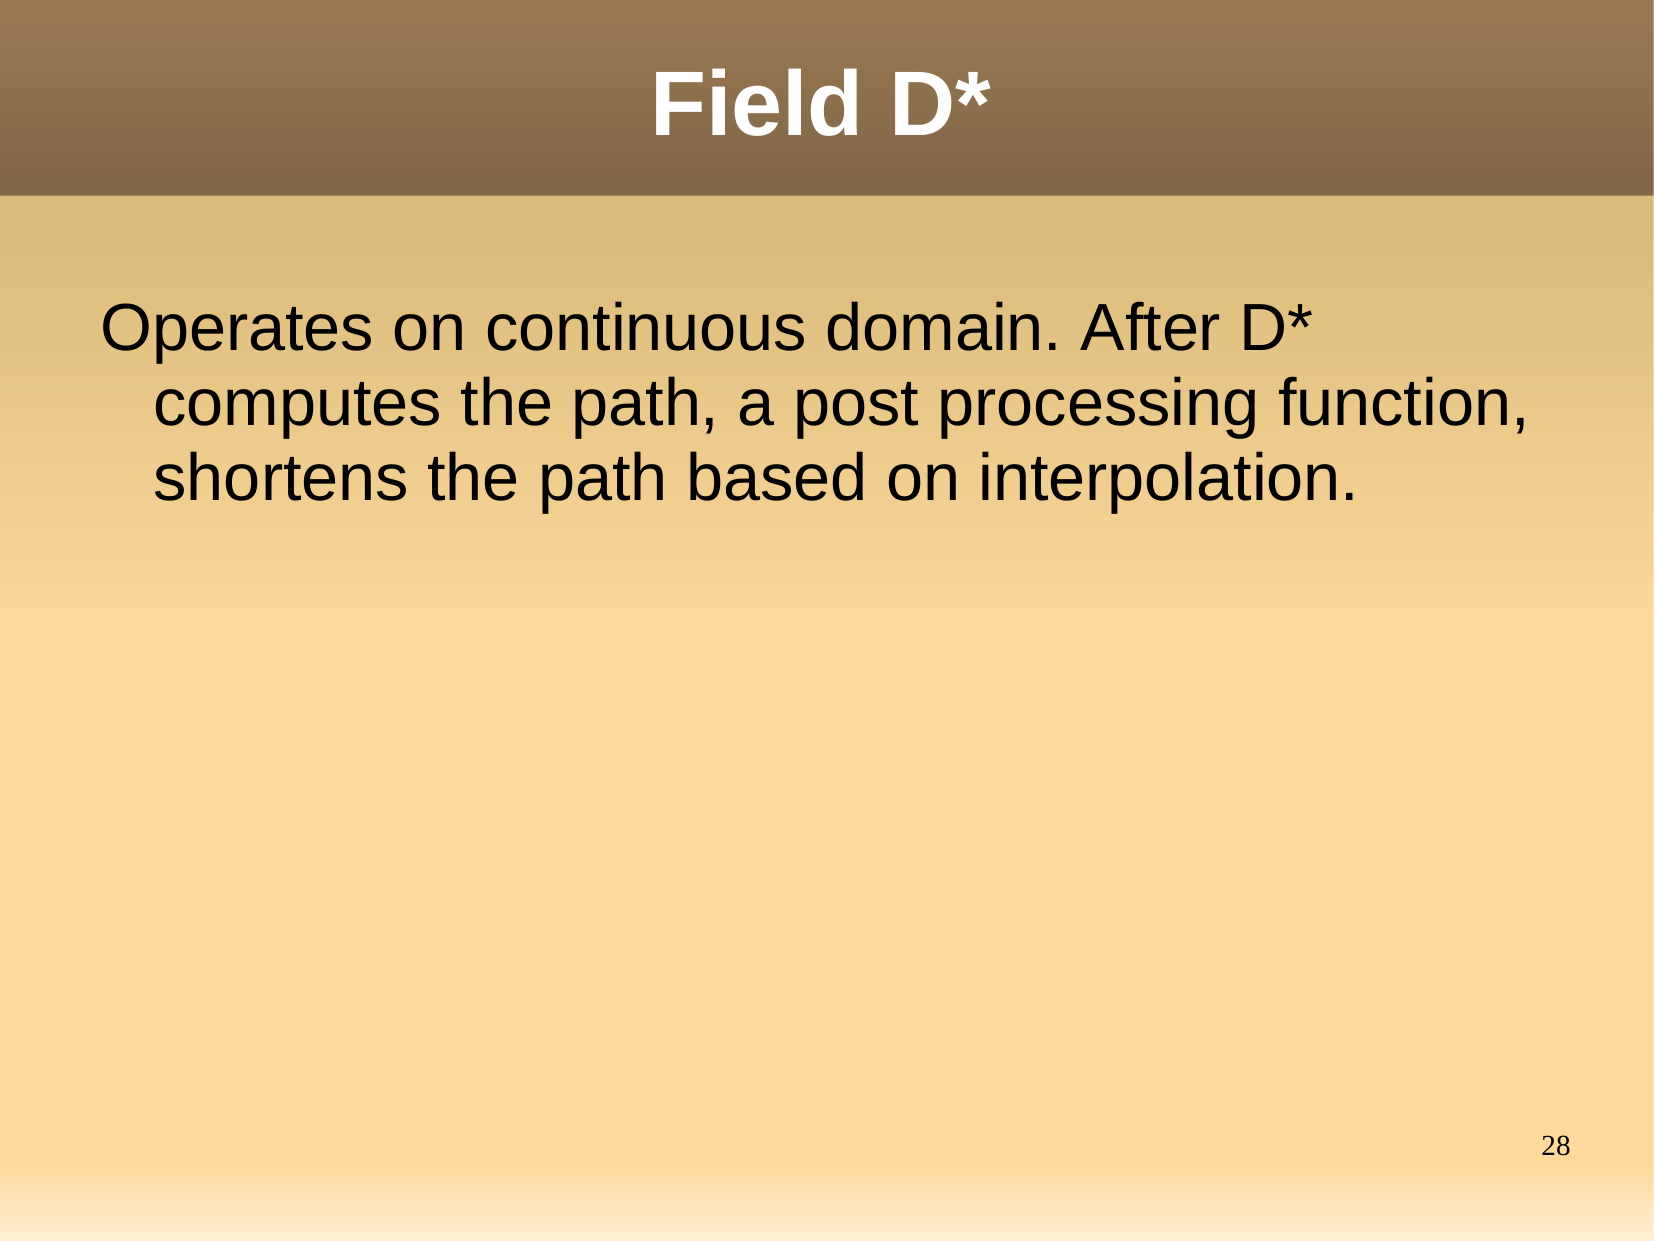

# Field D*
Operates on continuous domain. After D* computes the path, a post processing function, shortens the path based on interpolation.
28